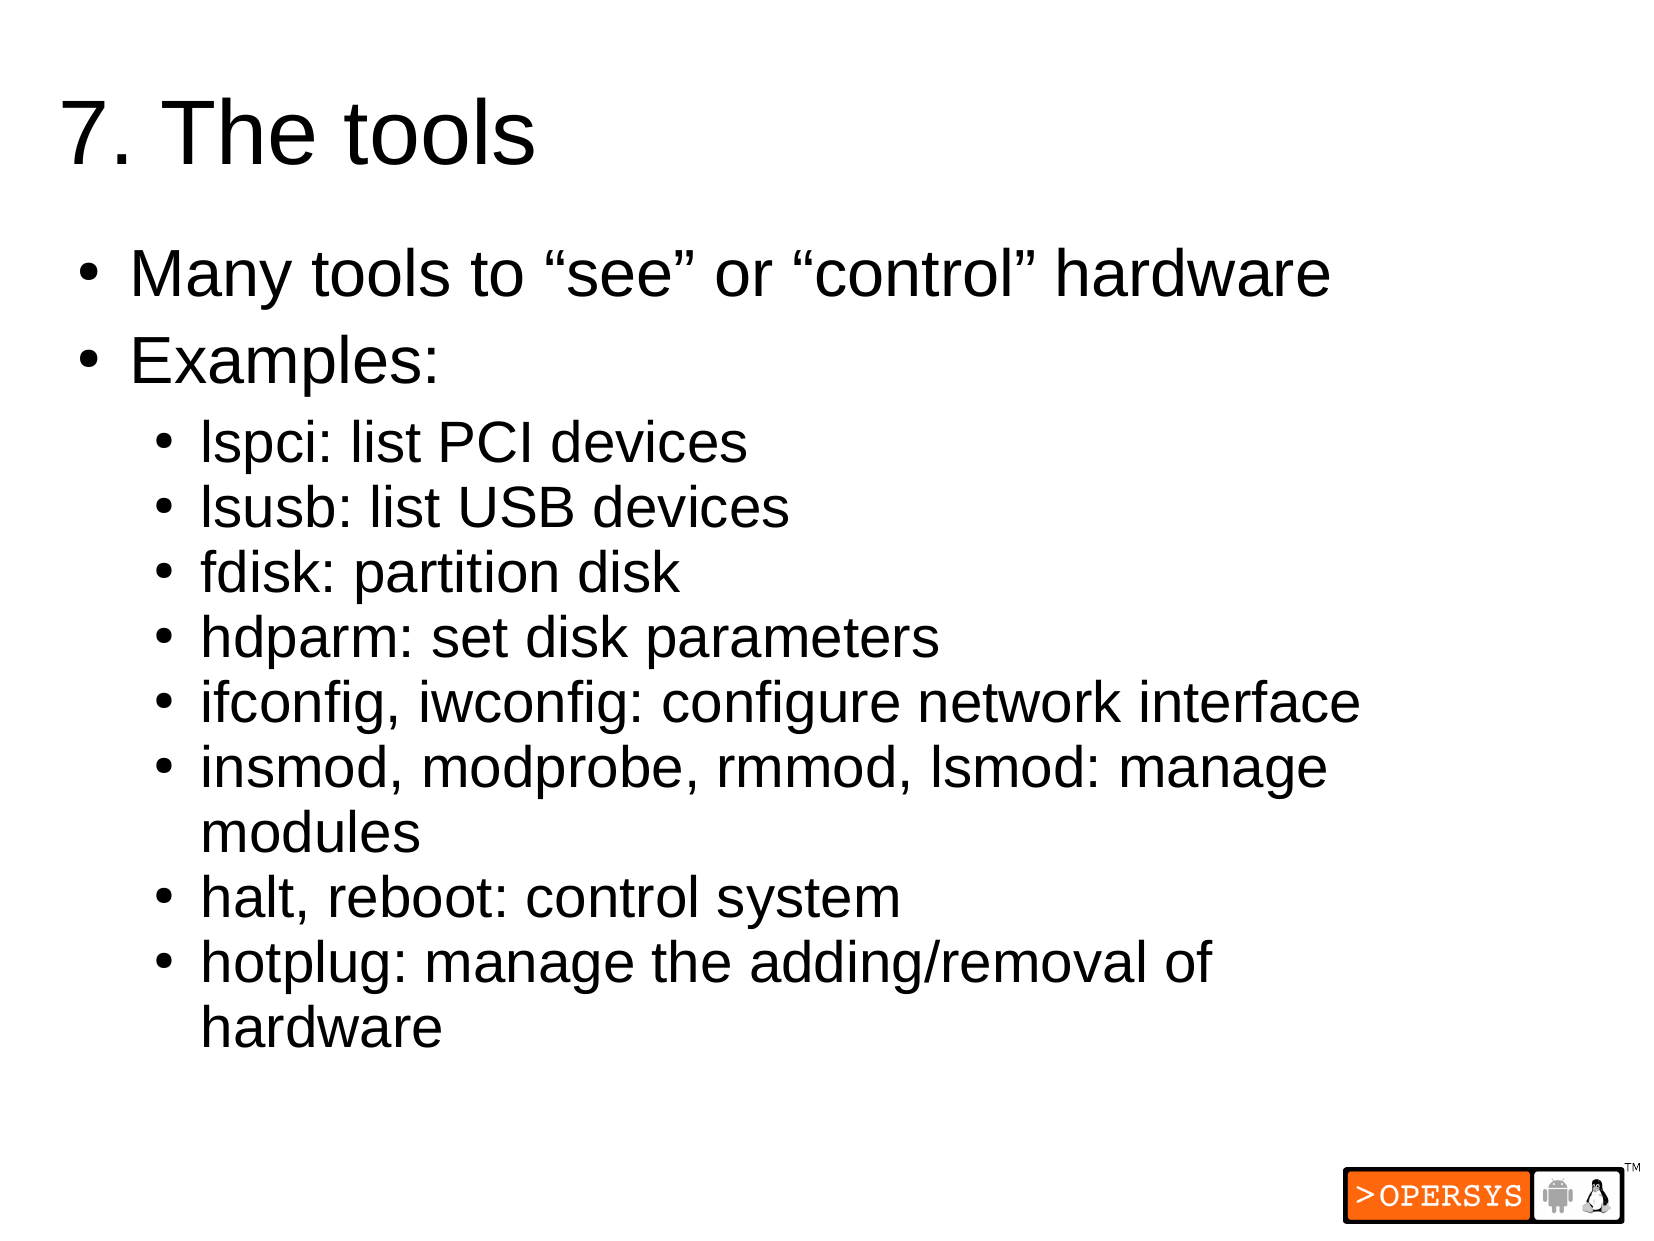

# 7. The tools
Many tools to “see” or “control” hardware
Examples:
lspci: list PCI devices
lsusb: list USB devices
fdisk: partition disk
hdparm: set disk parameters
ifconfig, iwconfig: configure network interface
insmod, modprobe, rmmod, lsmod: manage modules
halt, reboot: control system
hotplug: manage the adding/removal of hardware